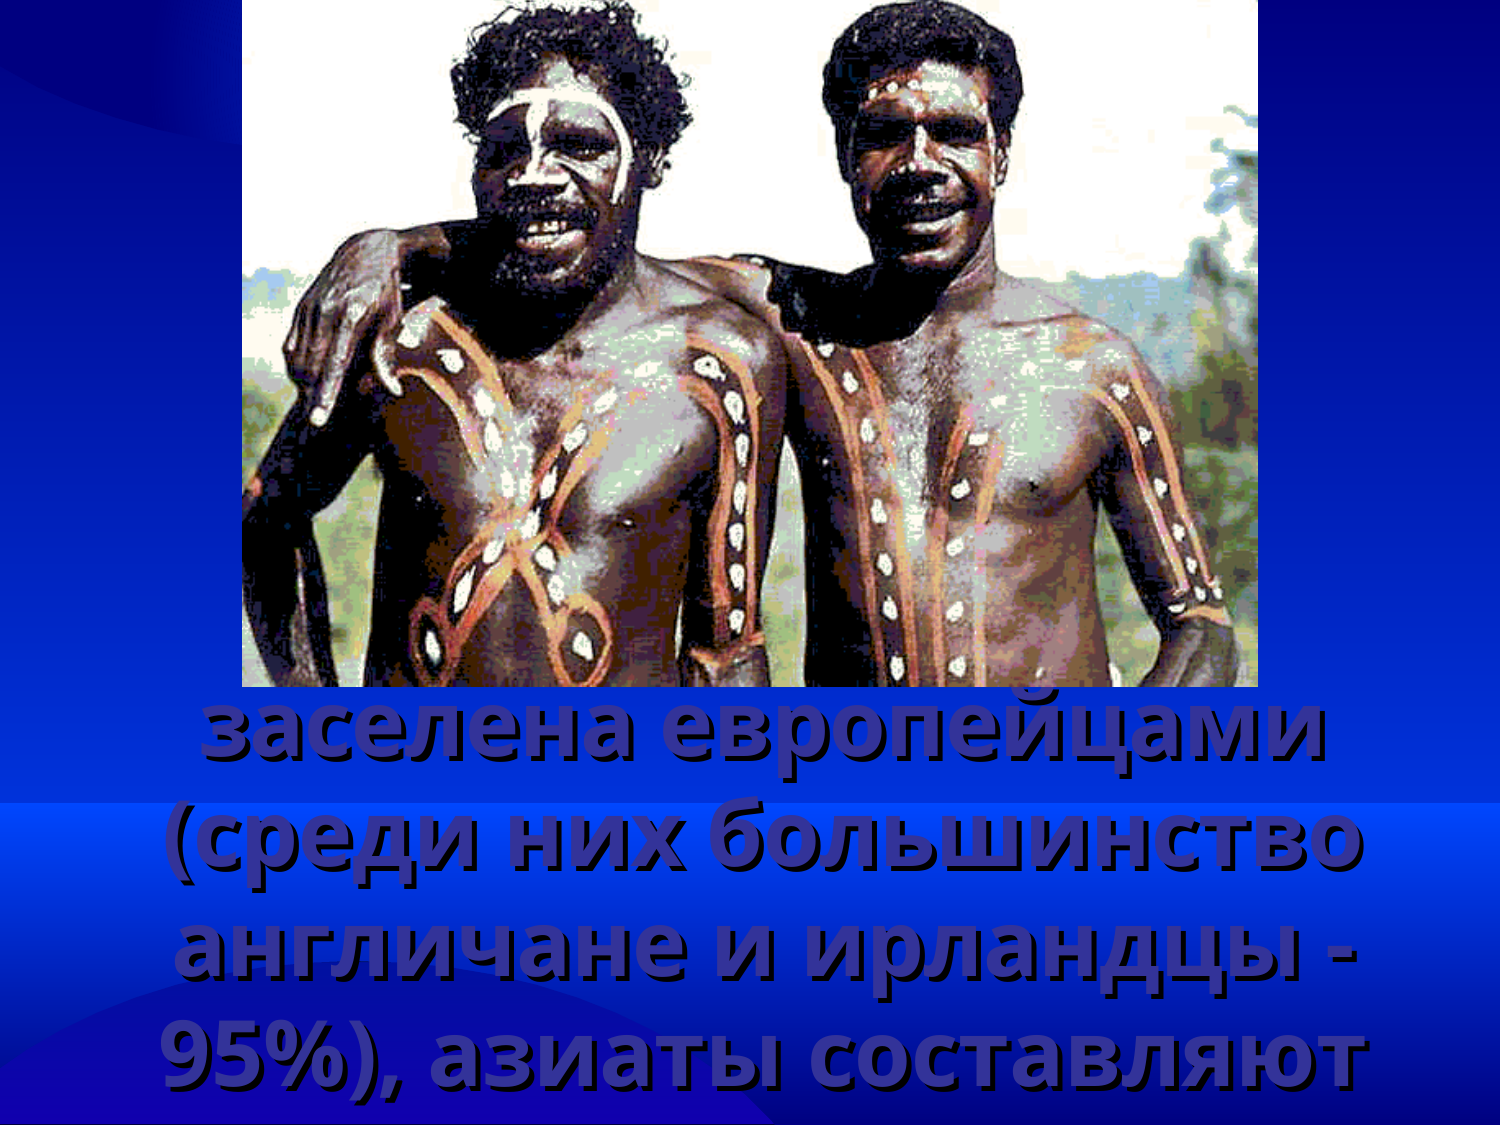

# В основном страна заселена европейцами (среди них большинство англичане и ирландцы - 95%), азиаты составляют 4%, аборигены - 1%.